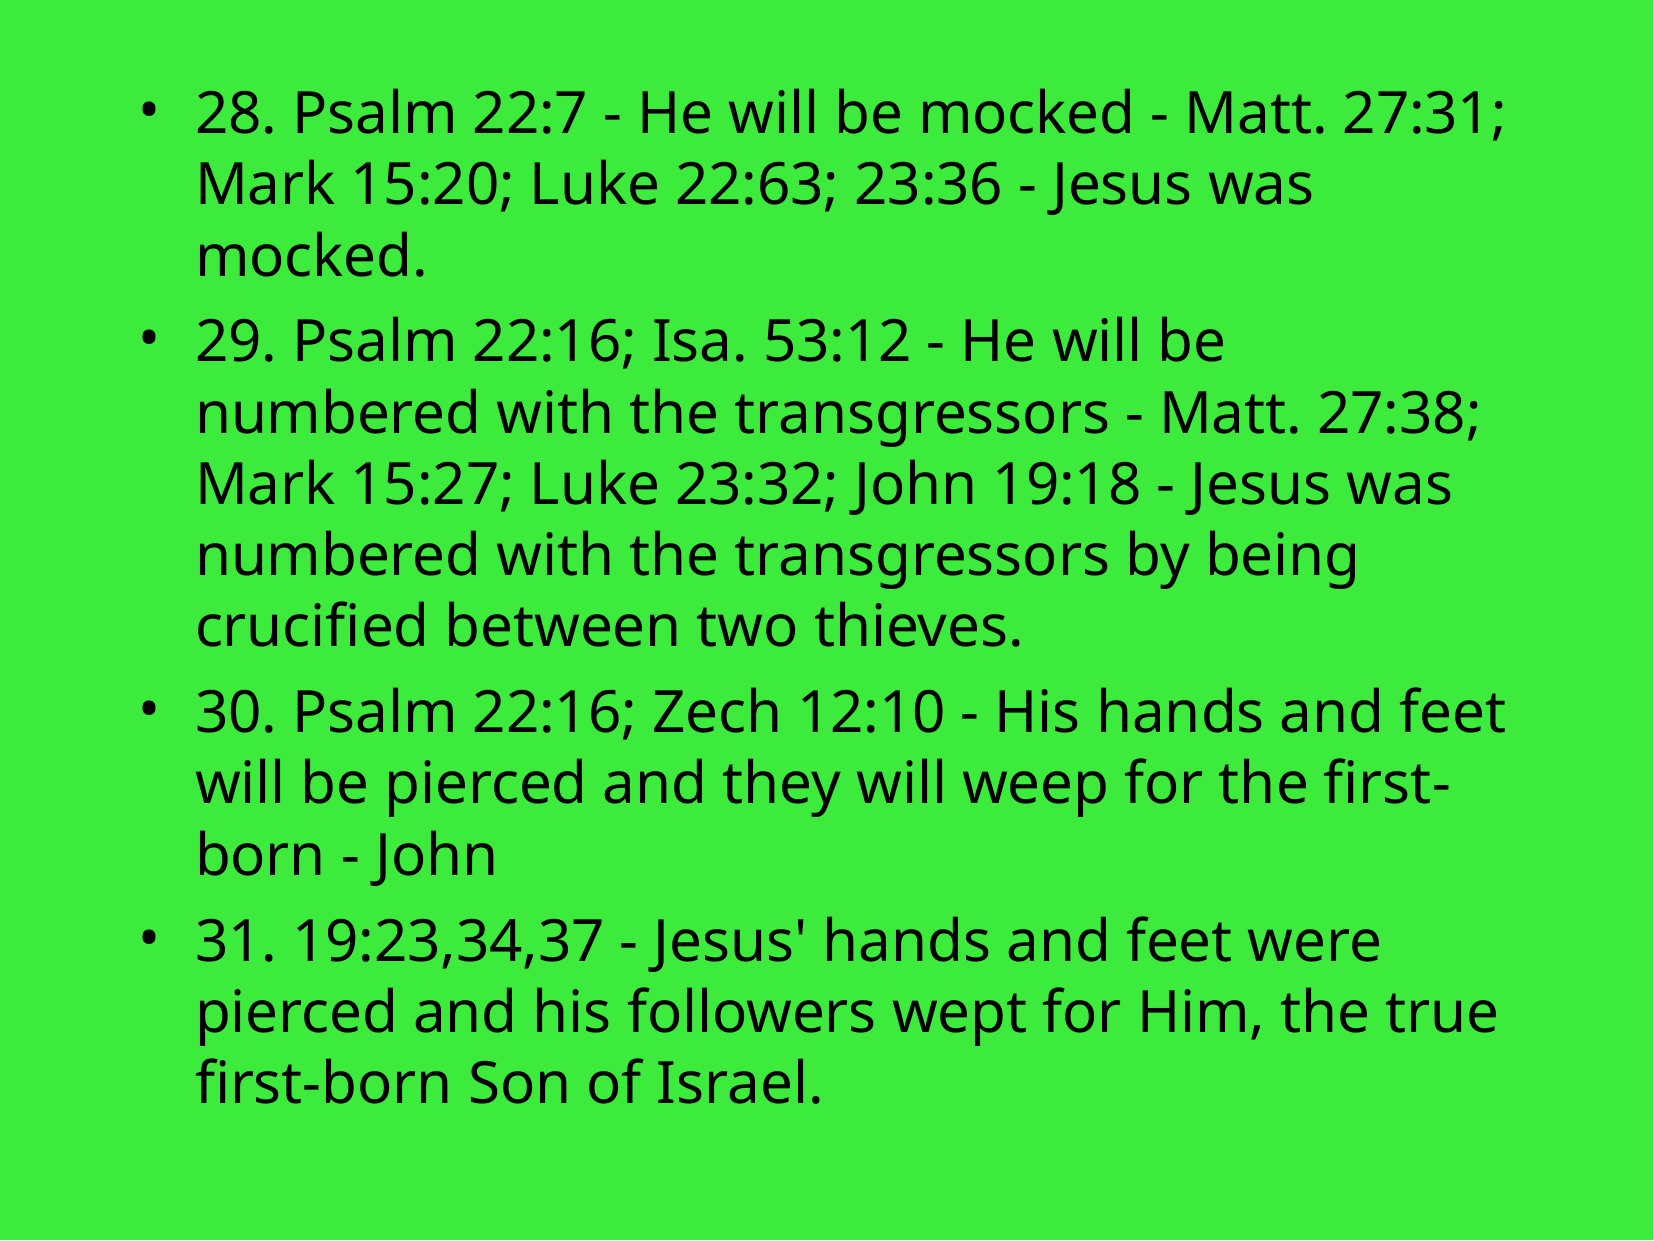

28. Psalm 22:7 - He will be mocked - Matt. 27:31; Mark 15:20; Luke 22:63; 23:36 - Jesus was mocked.
29. Psalm 22:16; Isa. 53:12 - He will be numbered with the transgressors - Matt. 27:38; Mark 15:27; Luke 23:32; John 19:18 - Jesus was numbered with the transgressors by being crucified between two thieves.
30. Psalm 22:16; Zech 12:10 - His hands and feet will be pierced and they will weep for the first-born - John
31. 19:23,34,37 - Jesus' hands and feet were pierced and his followers wept for Him, the true first-born Son of Israel.
#